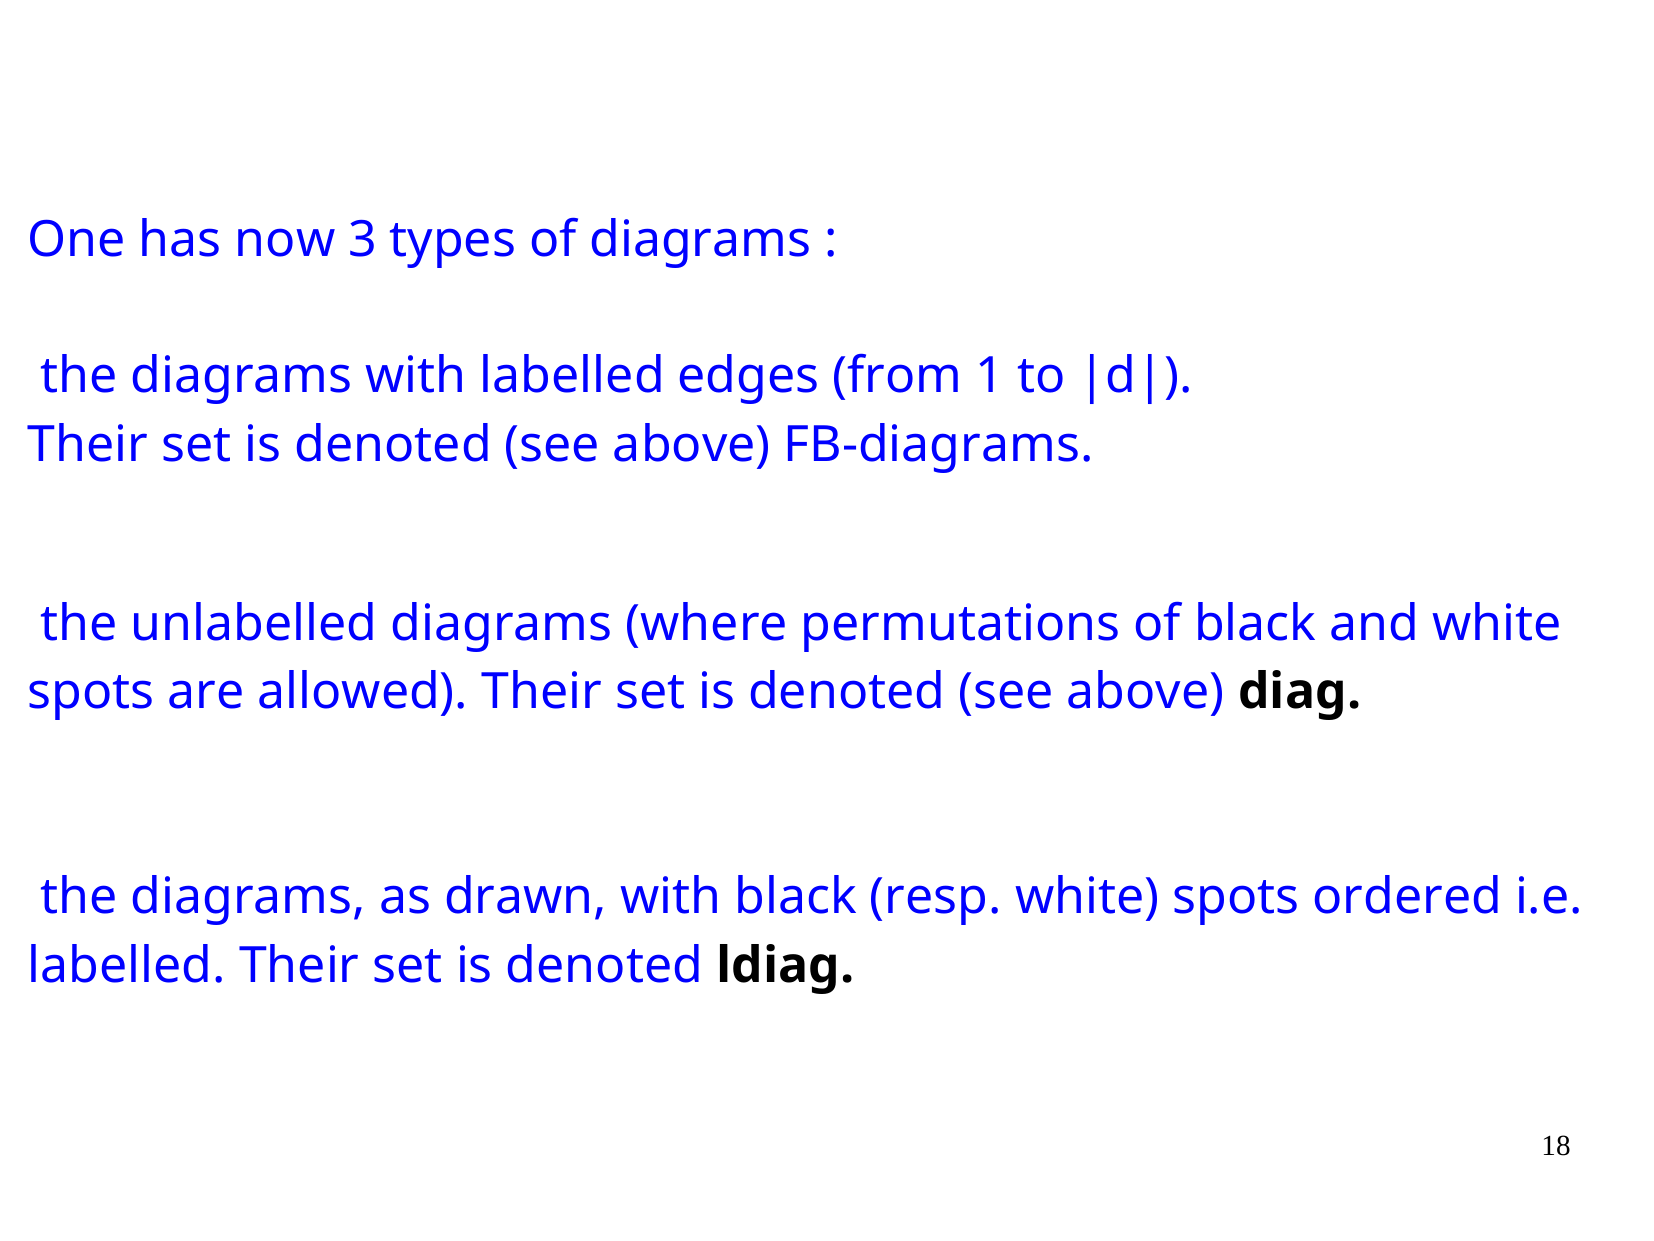

One has now 3 types of diagrams :
 the diagrams with labelled edges (from 1 to |d|).
Their set is denoted (see above) FB-diagrams.
 the unlabelled diagrams (where permutations of black and white spots are allowed). Their set is denoted (see above) diag.
 the diagrams, as drawn, with black (resp. white) spots ordered i.e. labelled. Their set is denoted ldiag.
18